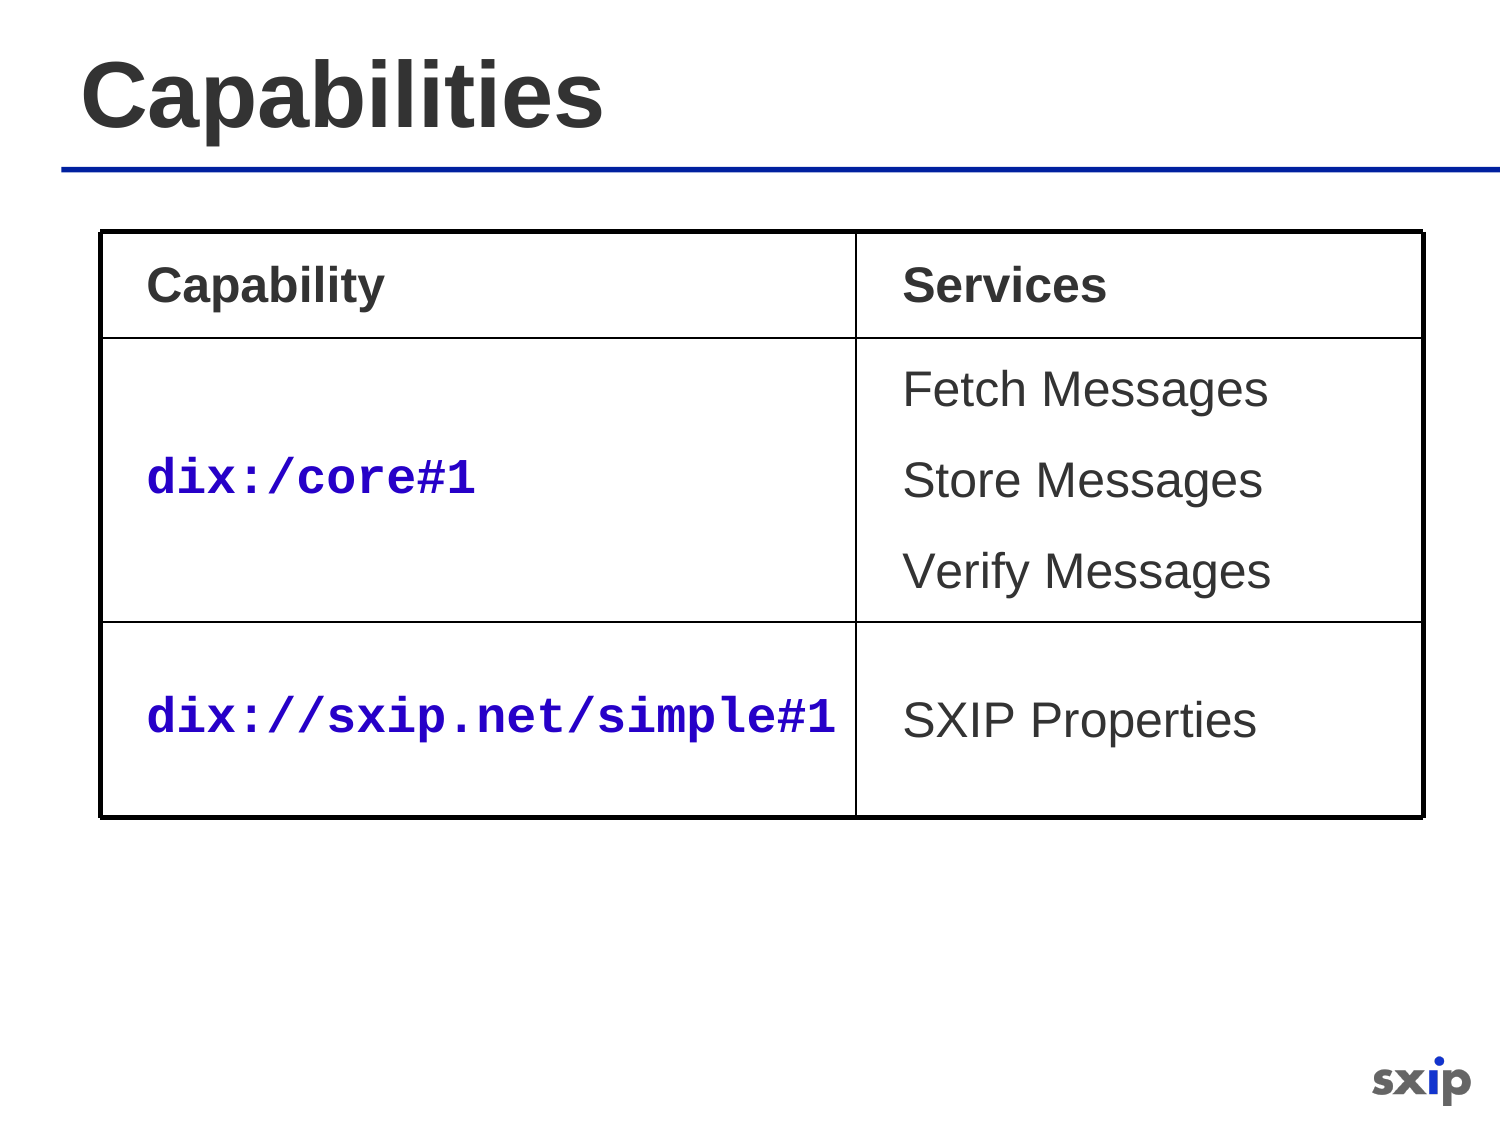

# Capabilities
Capability
Services
dix:/core#1
Fetch Messages
Store Messages
Verify Messages
dix://sxip.net/simple#1
SXIP Properties